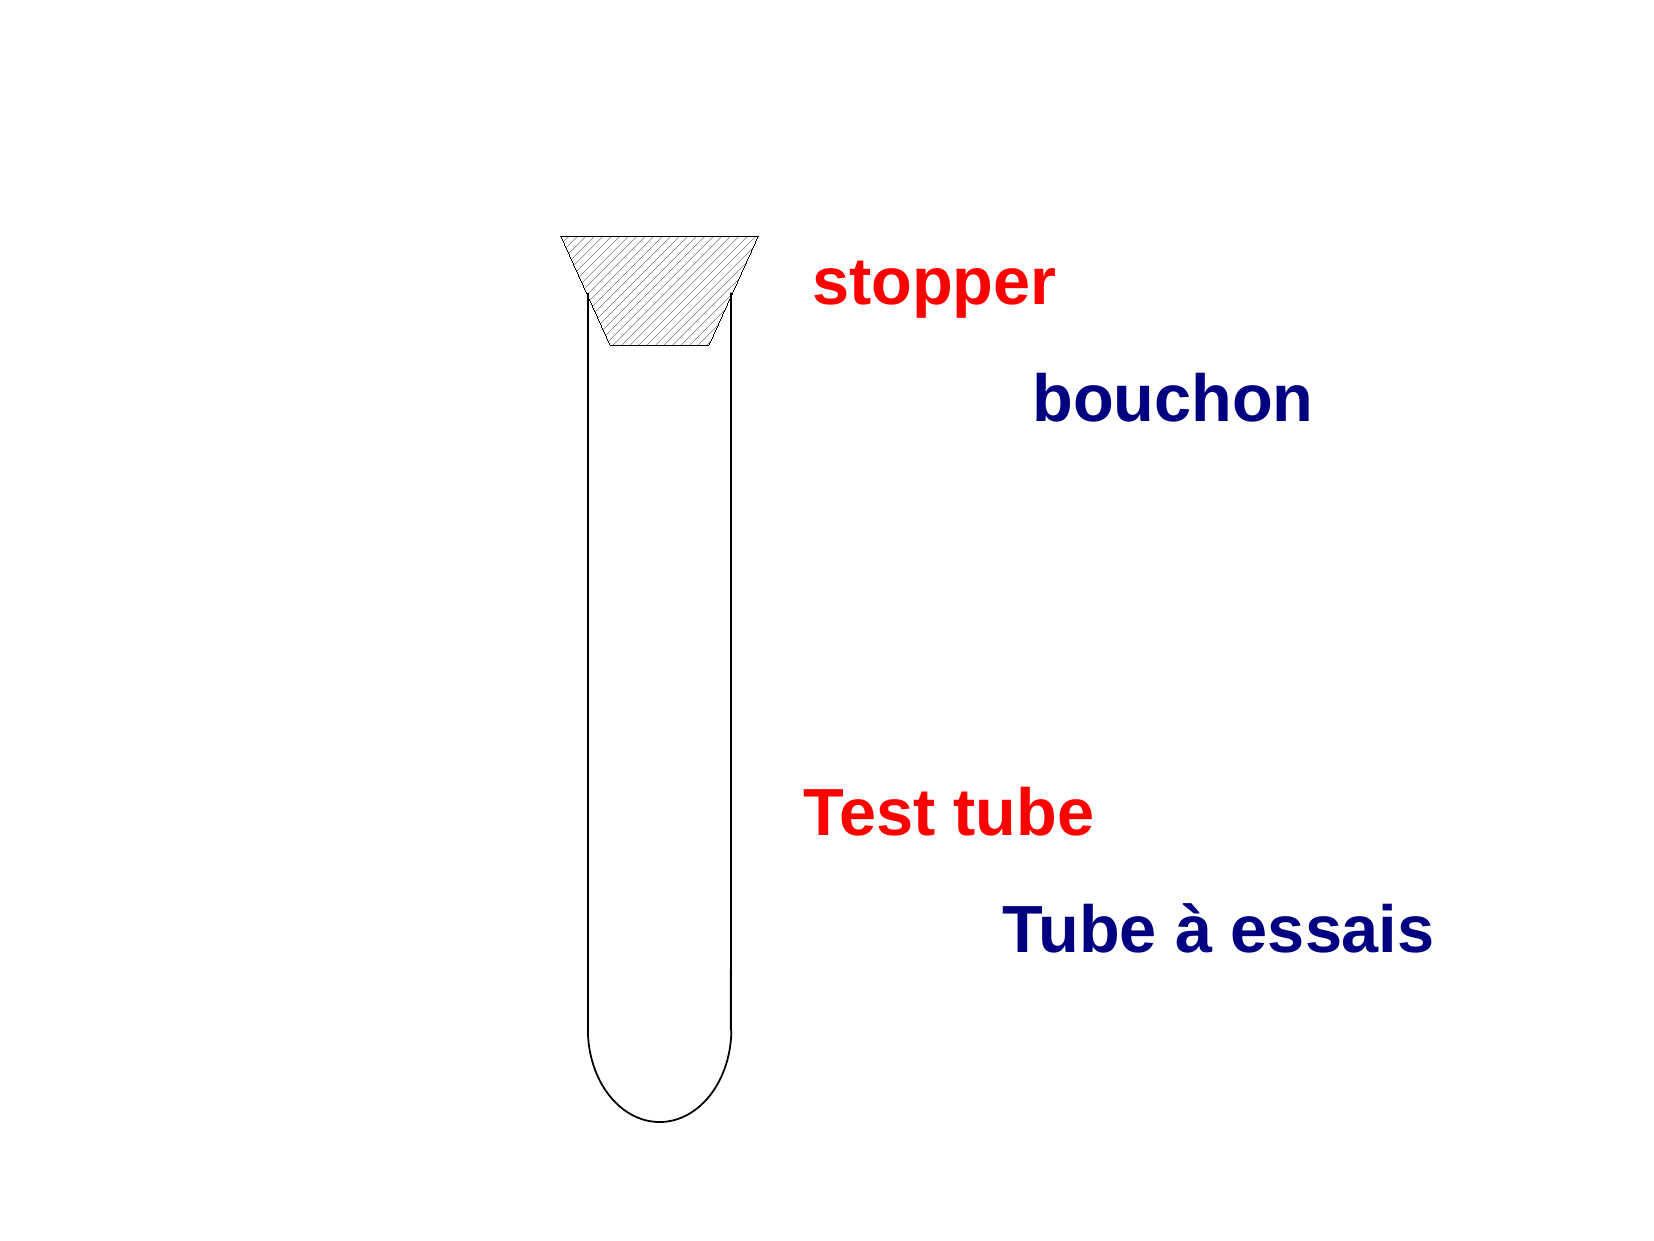

stopper
bouchon
Test tube
Tube à essais